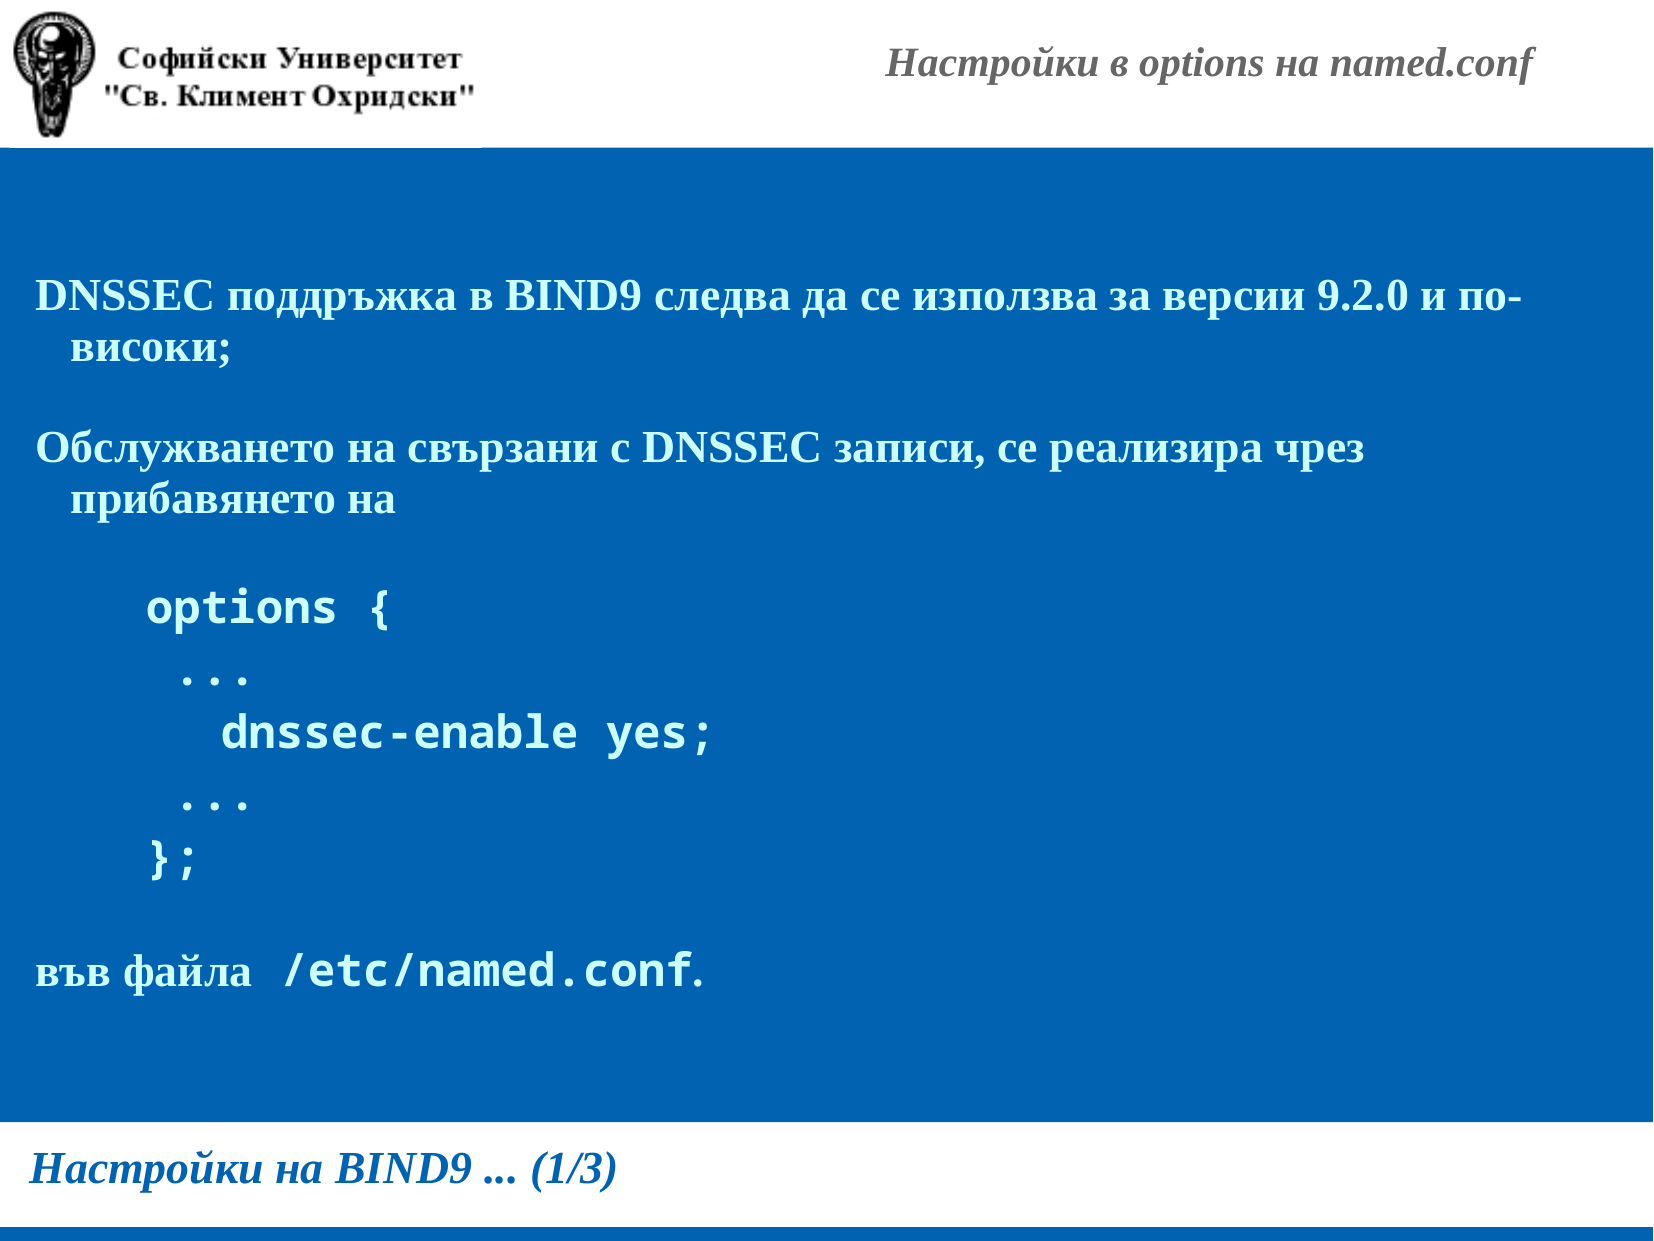

# Настройки в options на named.conf
DNSSEC поддръжка в BIND9 следва да се използва за версии 9.2.0 и по-високи;
Обслужването на свързани с DNSSEC записи, се реализира чрез прибавянето на
	options {
 	 ...
 		dnssec-enable yes;
 	 ...
	};
във файла /etc/named.conf.
Настройки на BIND9 ... (1/3)